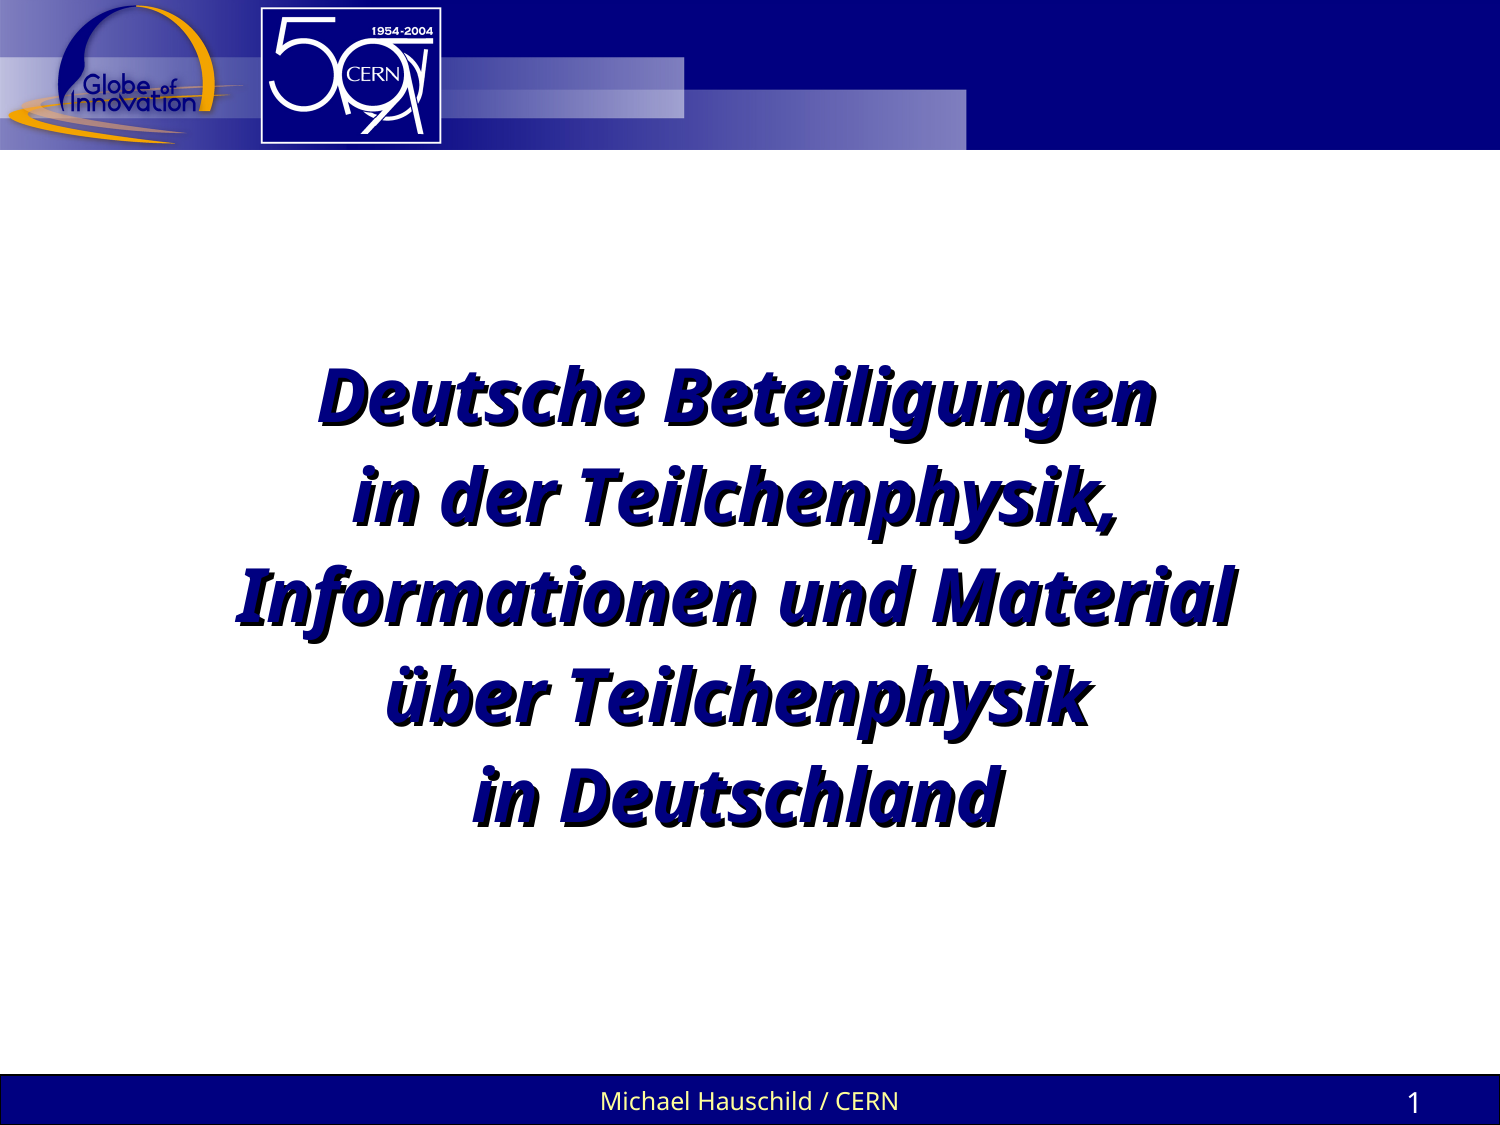

#
Deutsche Beteiligungen
in der Teilchenphysik,
Informationen und Material
über Teilchenphysik
in Deutschland